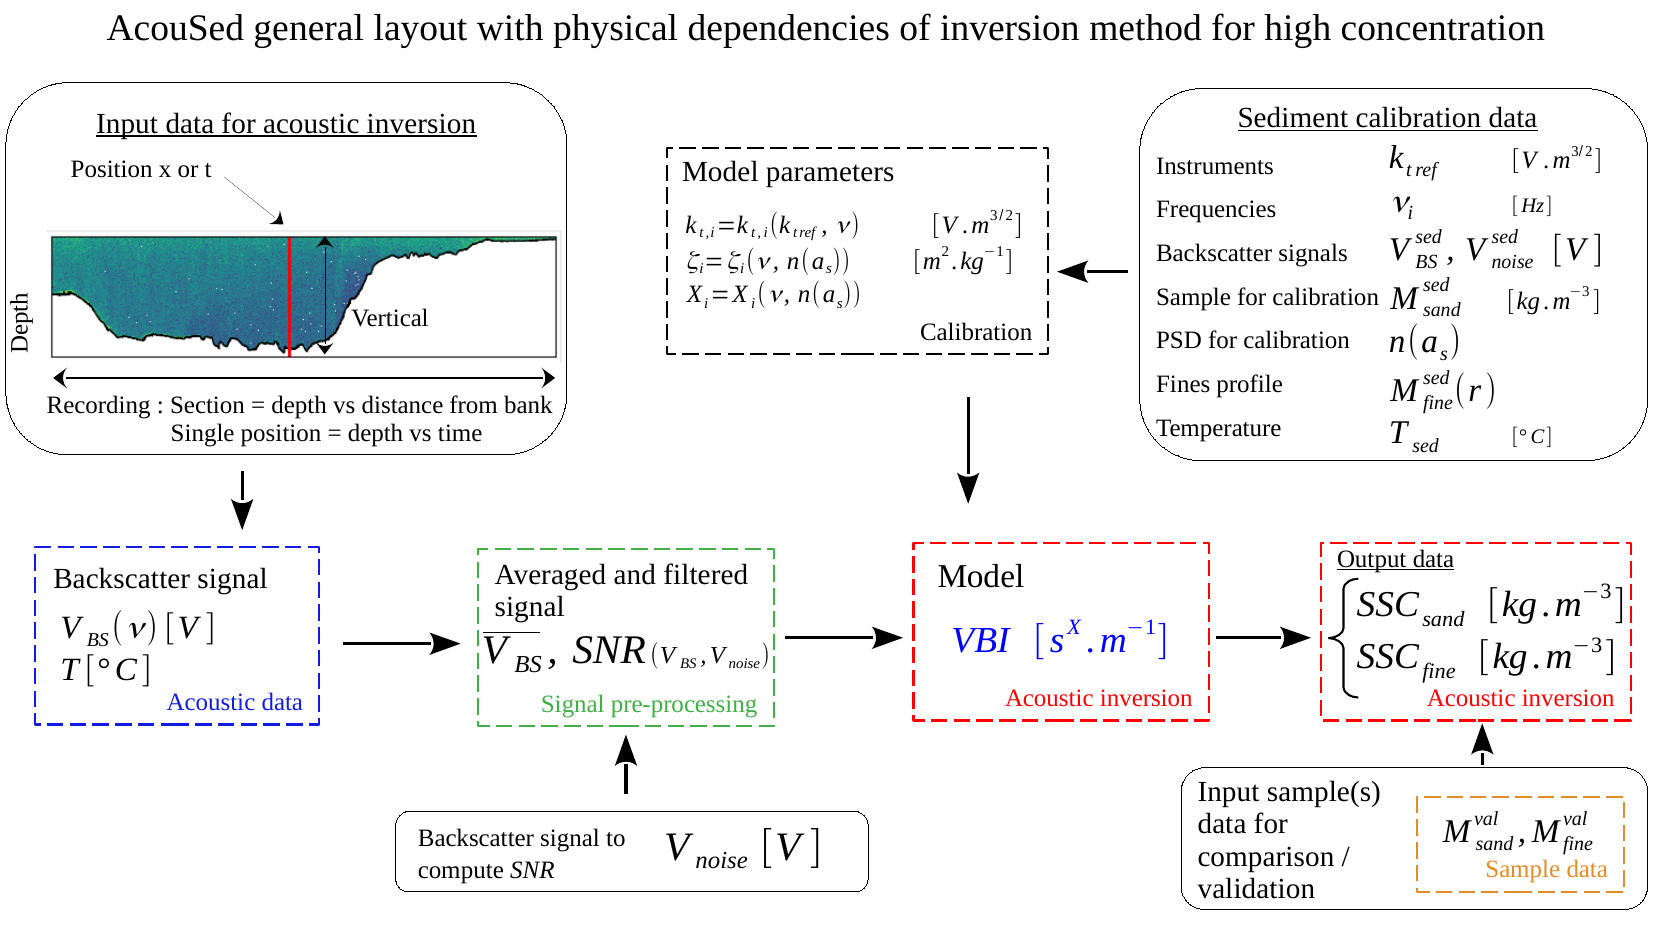

AcouSed general layout with physical dependencies of inversion method for high concentration
Sediment calibration data
Input data for acoustic inversion
Instruments
Frequencies
Backscatter signals
Sample for calibration
PSD for calibration
Fines profile
Temperature
Position x or t
Calibration
Model parameters
Depth
Vertical
Recording : Section = depth vs distance from bank
	 Single position = depth vs time
Output data
Acoustic inversion
Acoustic inversion
Acoustic data
Signal pre-processing
Averaged and filtered signal
Model
Backscatter signal
Input sample(s) data for comparison / validation
Sample data
Backscatter signal to compute SNR